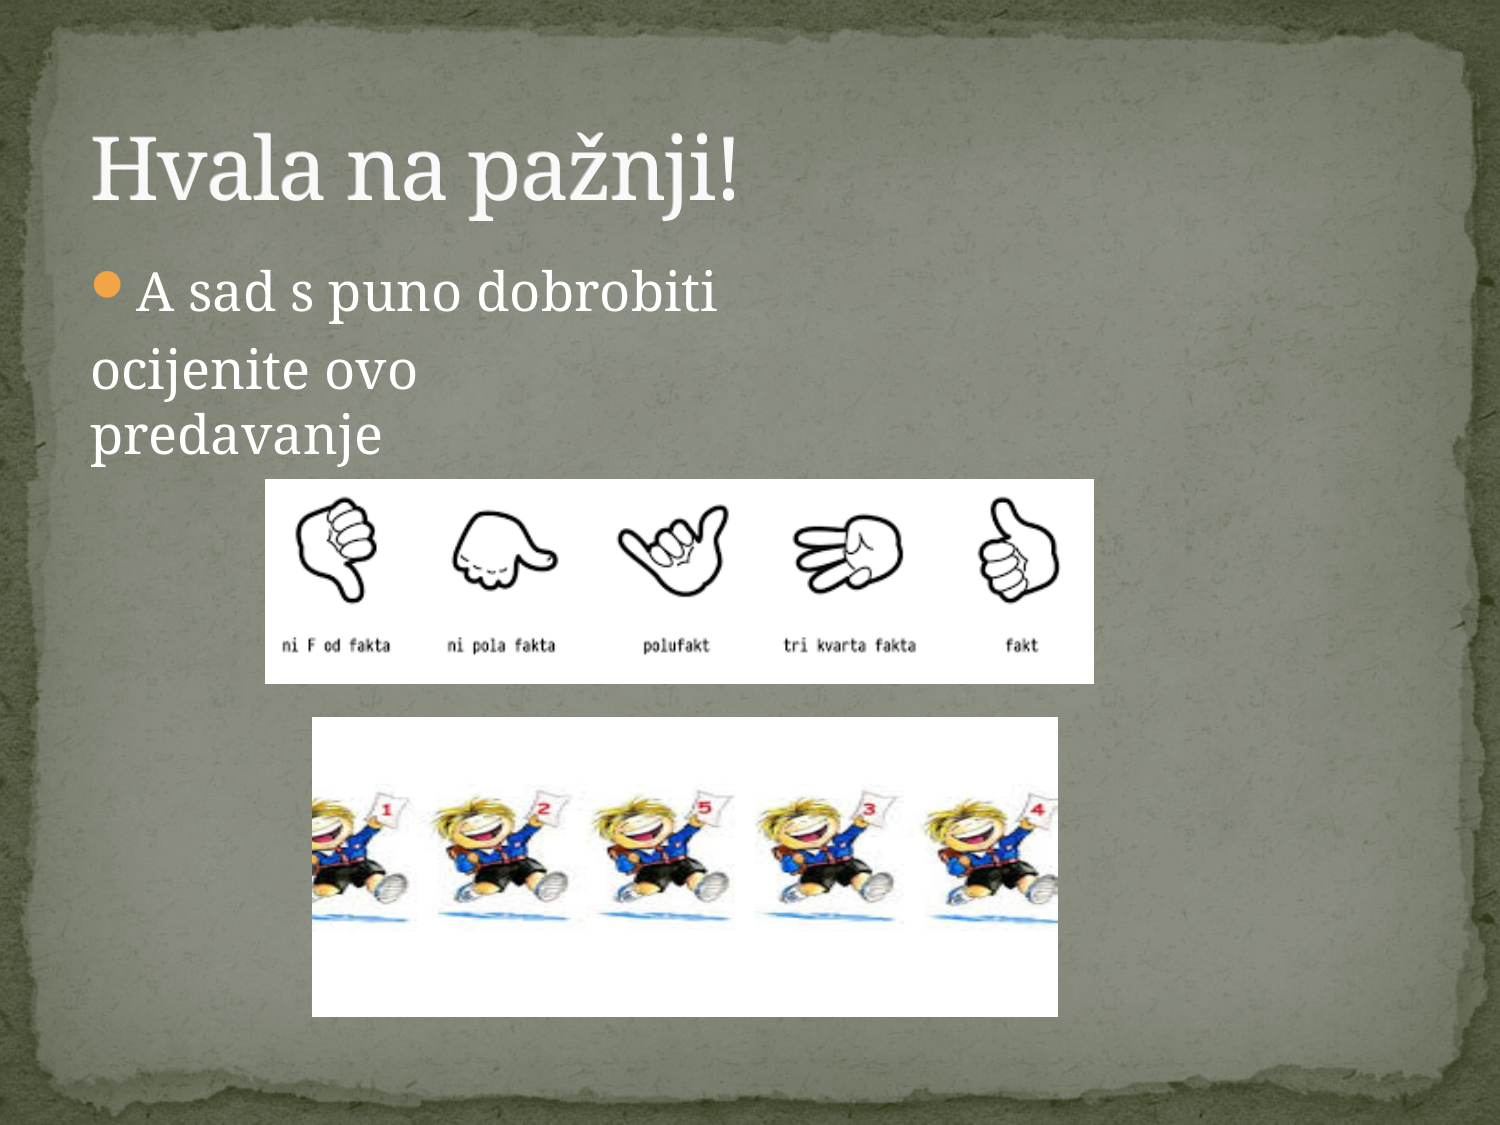

# Hvala na pažnji!
A sad s puno dobrobiti
ocijenite ovo predavanje